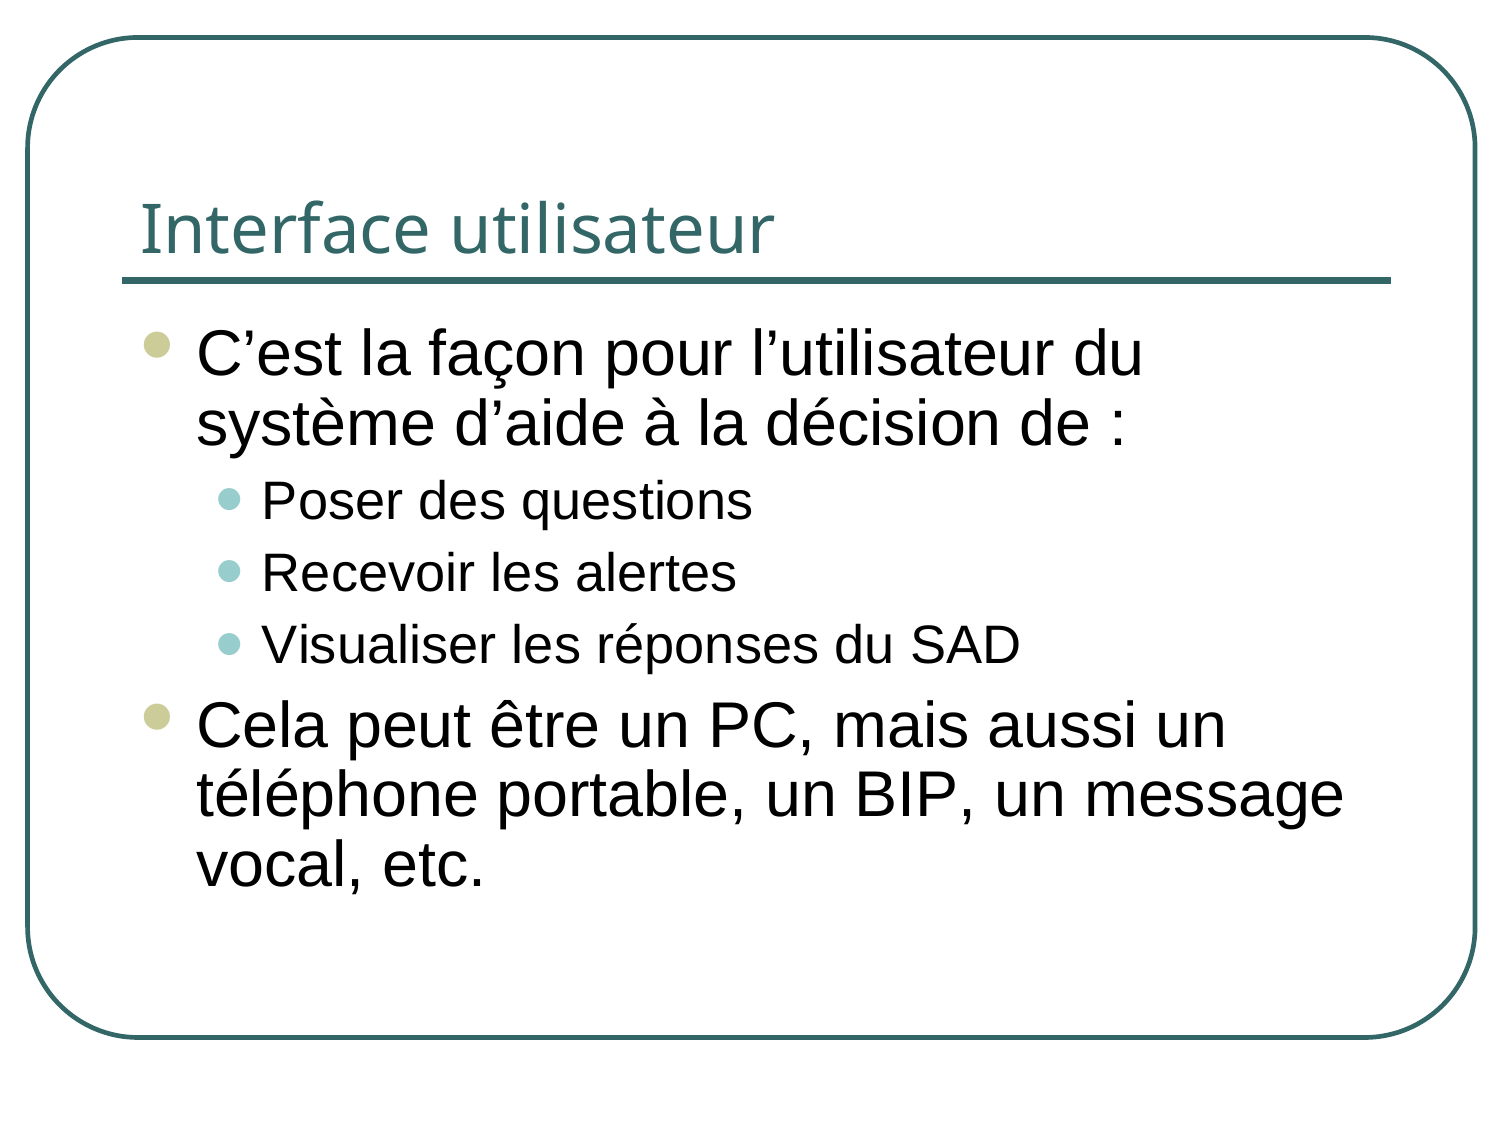

# Interface utilisateur
C’est la façon pour l’utilisateur du système d’aide à la décision de :
Poser des questions
Recevoir les alertes
Visualiser les réponses du SAD
Cela peut être un PC, mais aussi un téléphone portable, un BIP, un message vocal, etc.